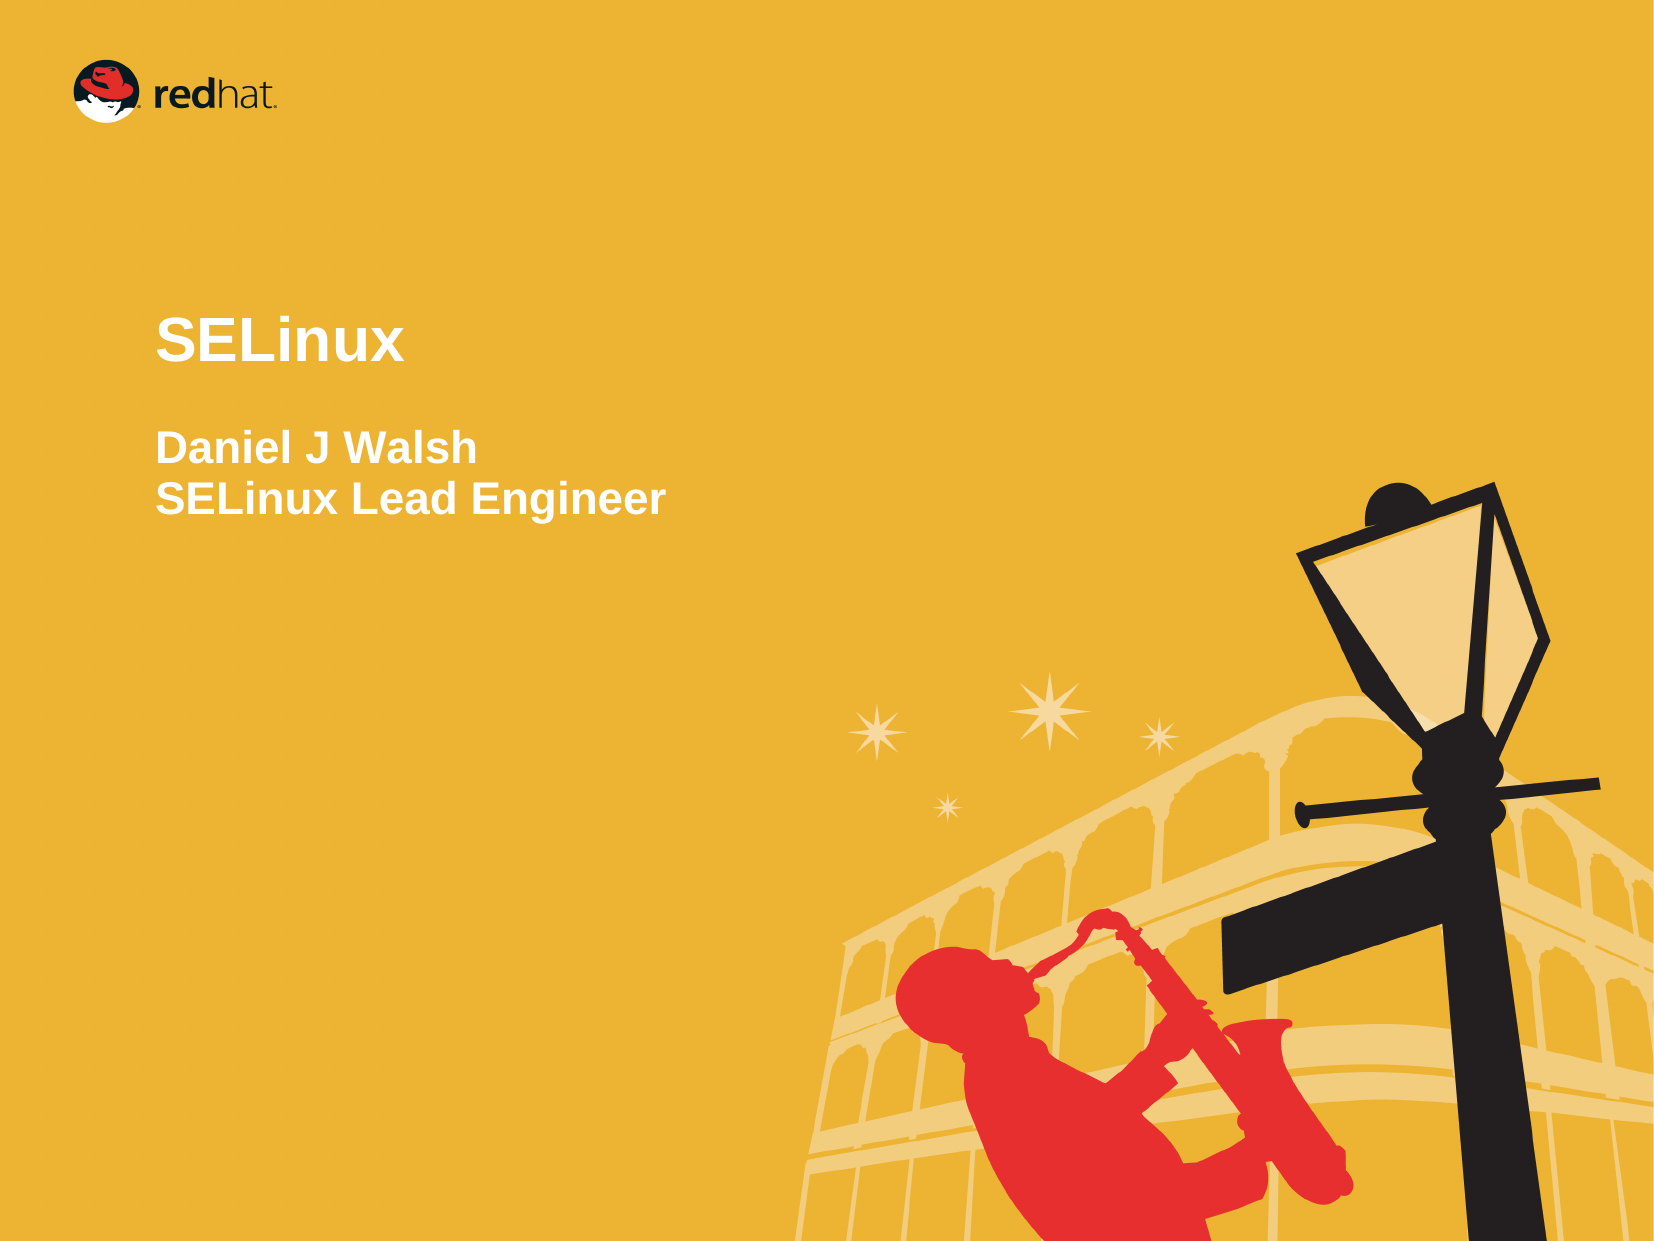

SELinux
Daniel J Walsh
SELinux Lead Engineer